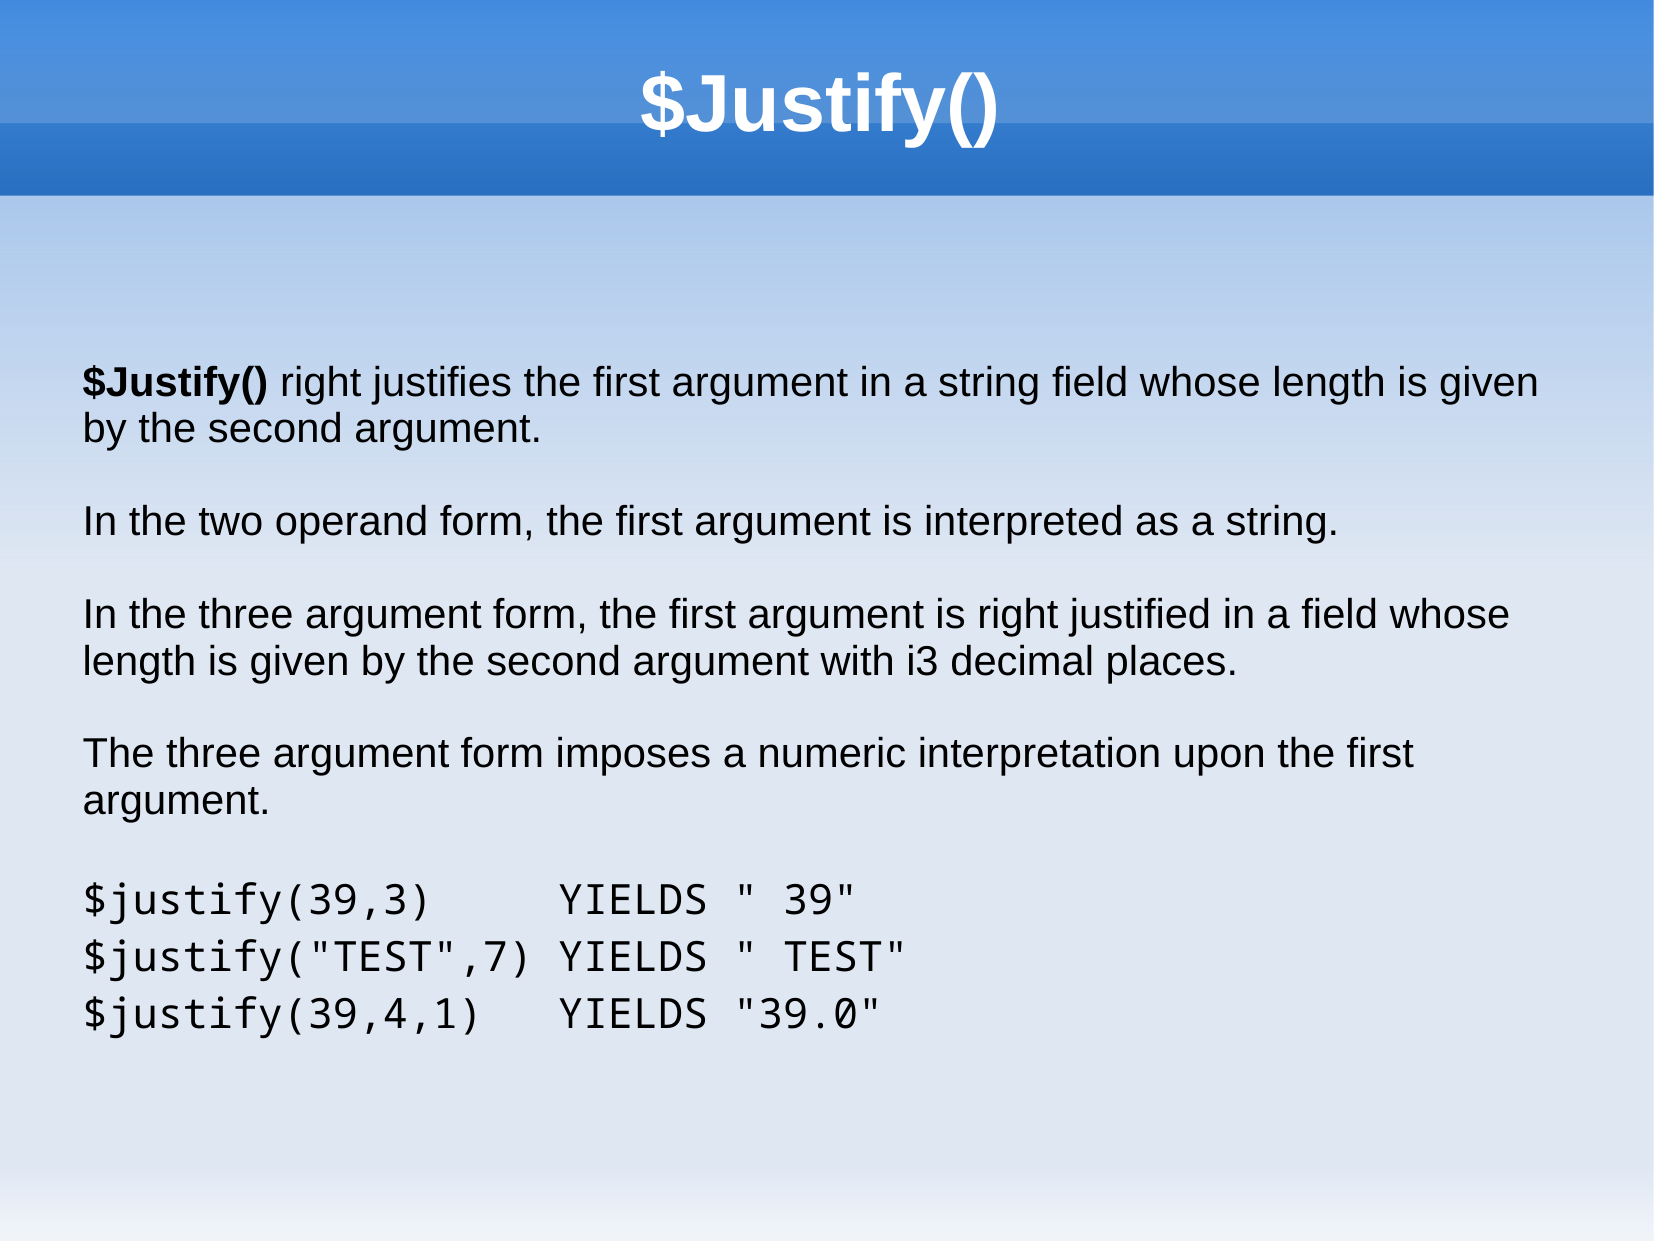

# $Justify()
$Justify() right justifies the first argument in a string field whose length is given by the second argument.
In the two operand form, the first argument is interpreted as a string.
In the three argument form, the first argument is right justified in a field whose length is given by the second argument with i3 decimal places.
The three argument form imposes a numeric interpretation upon the first argument.
$justify(39,3) YIELDS " 39"
$justify("TEST",7) YIELDS " TEST"
$justify(39,4,1) YIELDS "39.0"